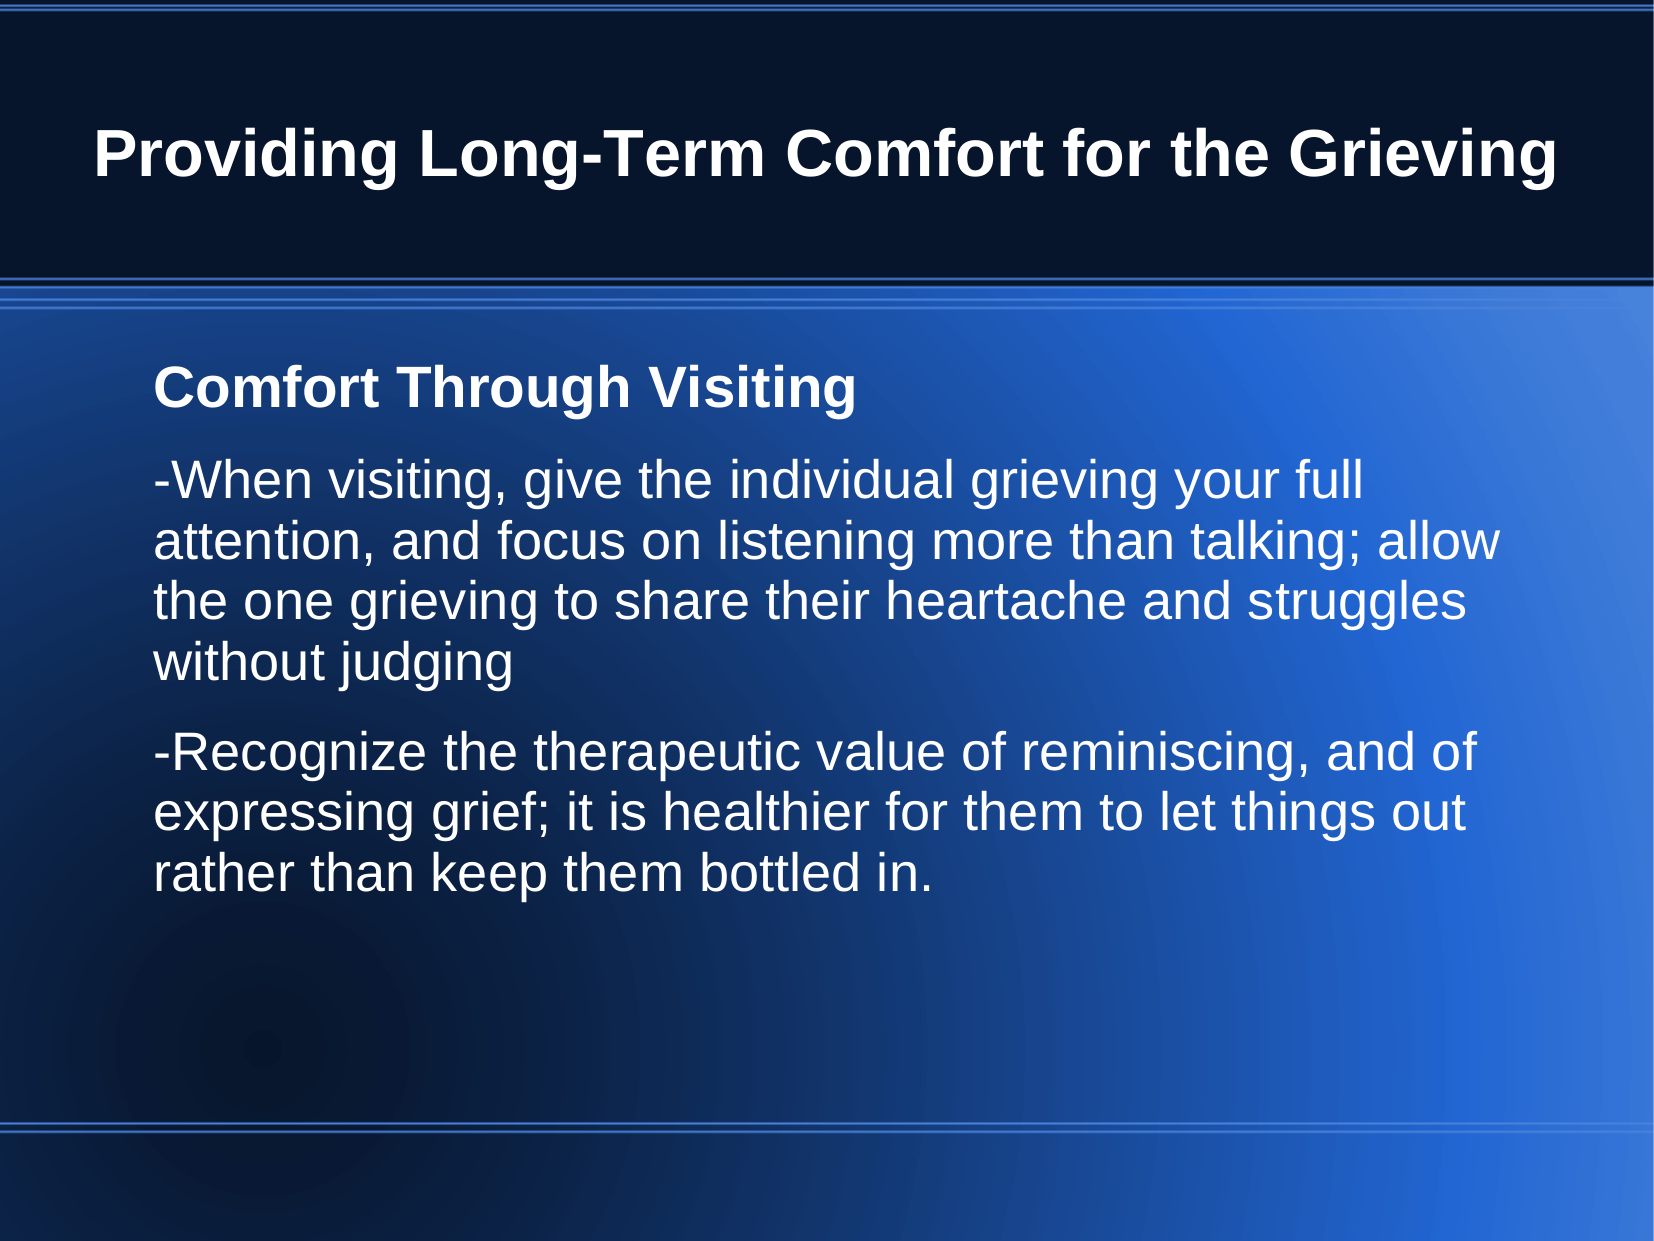

# Providing Long-Term Comfort for the Grieving
Comfort Through Visiting
-When visiting, give the individual grieving your full attention, and focus on listening more than talking; allow the one grieving to share their heartache and struggles without judging
-Recognize the therapeutic value of reminiscing, and of expressing grief; it is healthier for them to let things out rather than keep them bottled in.